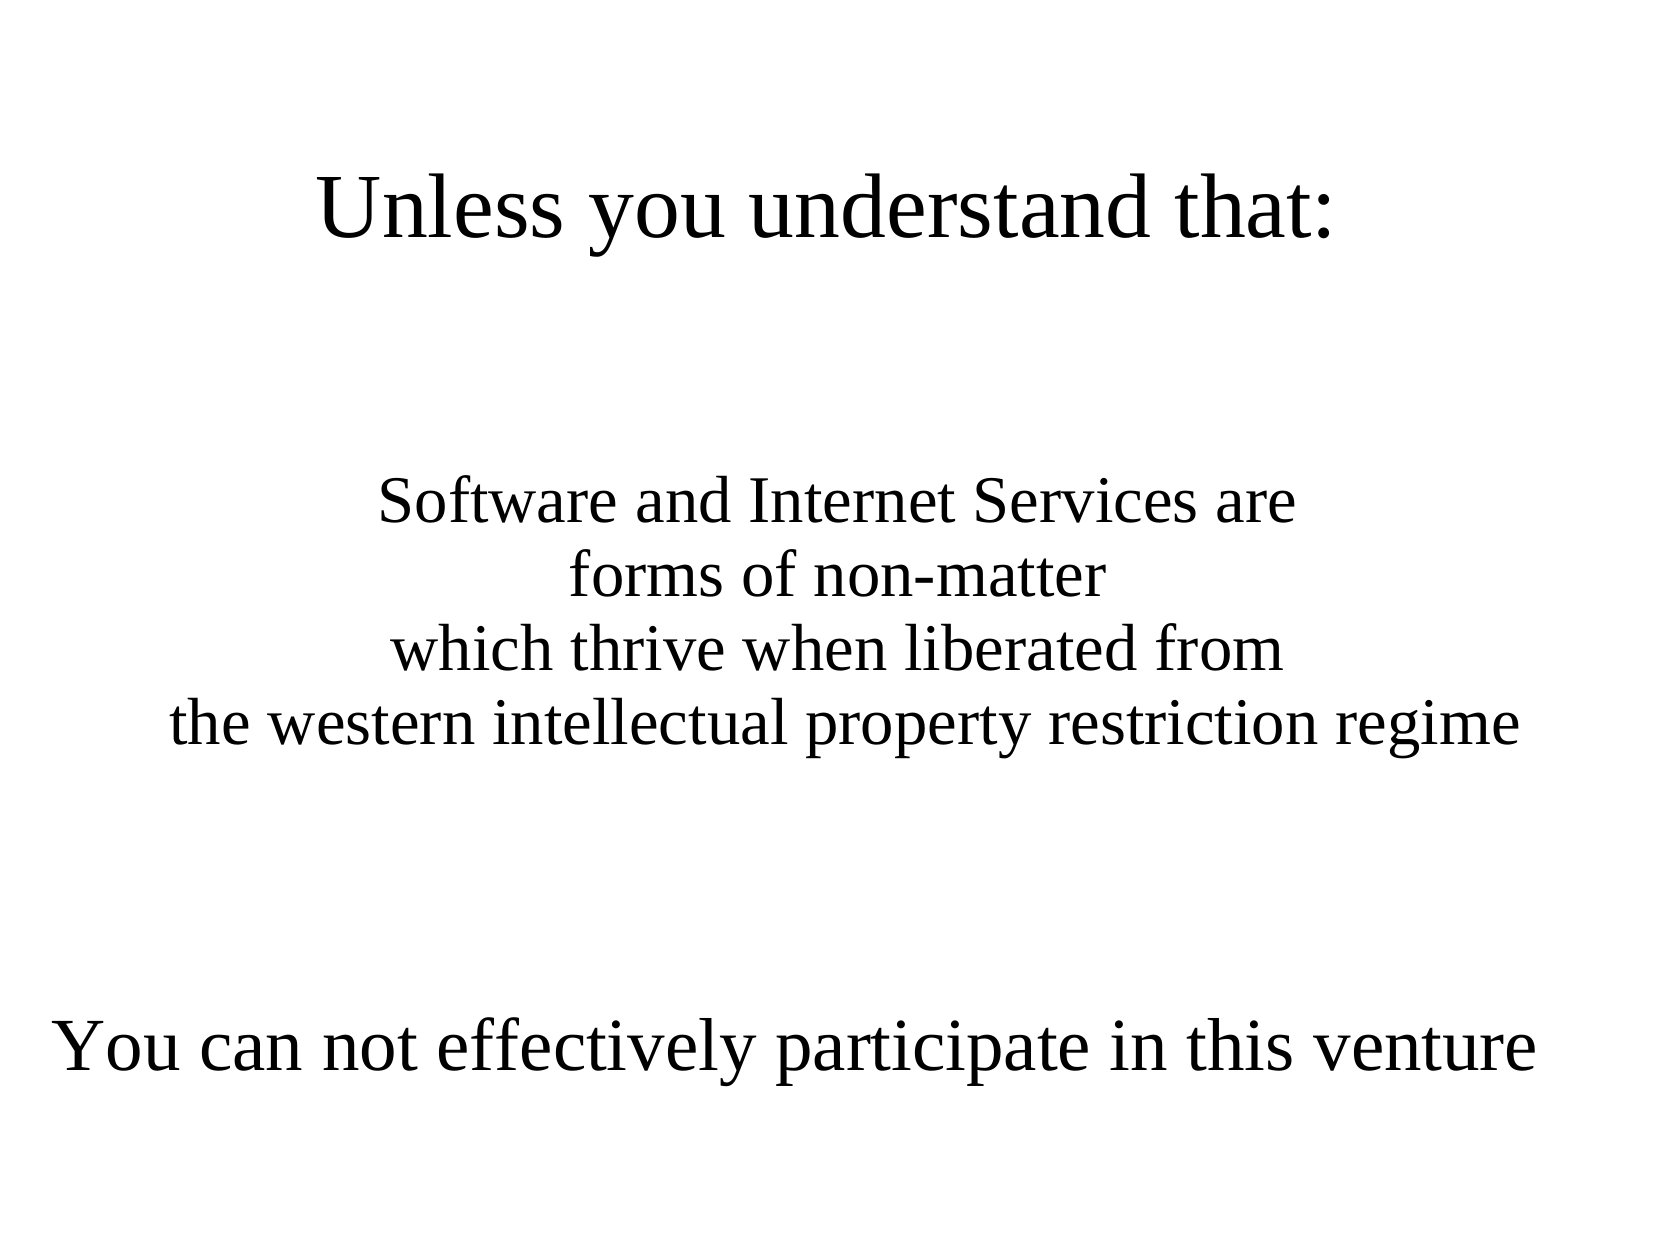

# Unless you understand that:
Software and Internet Services are
forms of non-matter
which thrive when liberated from
the western intellectual property restriction regime
You can not effectively participate in this venture